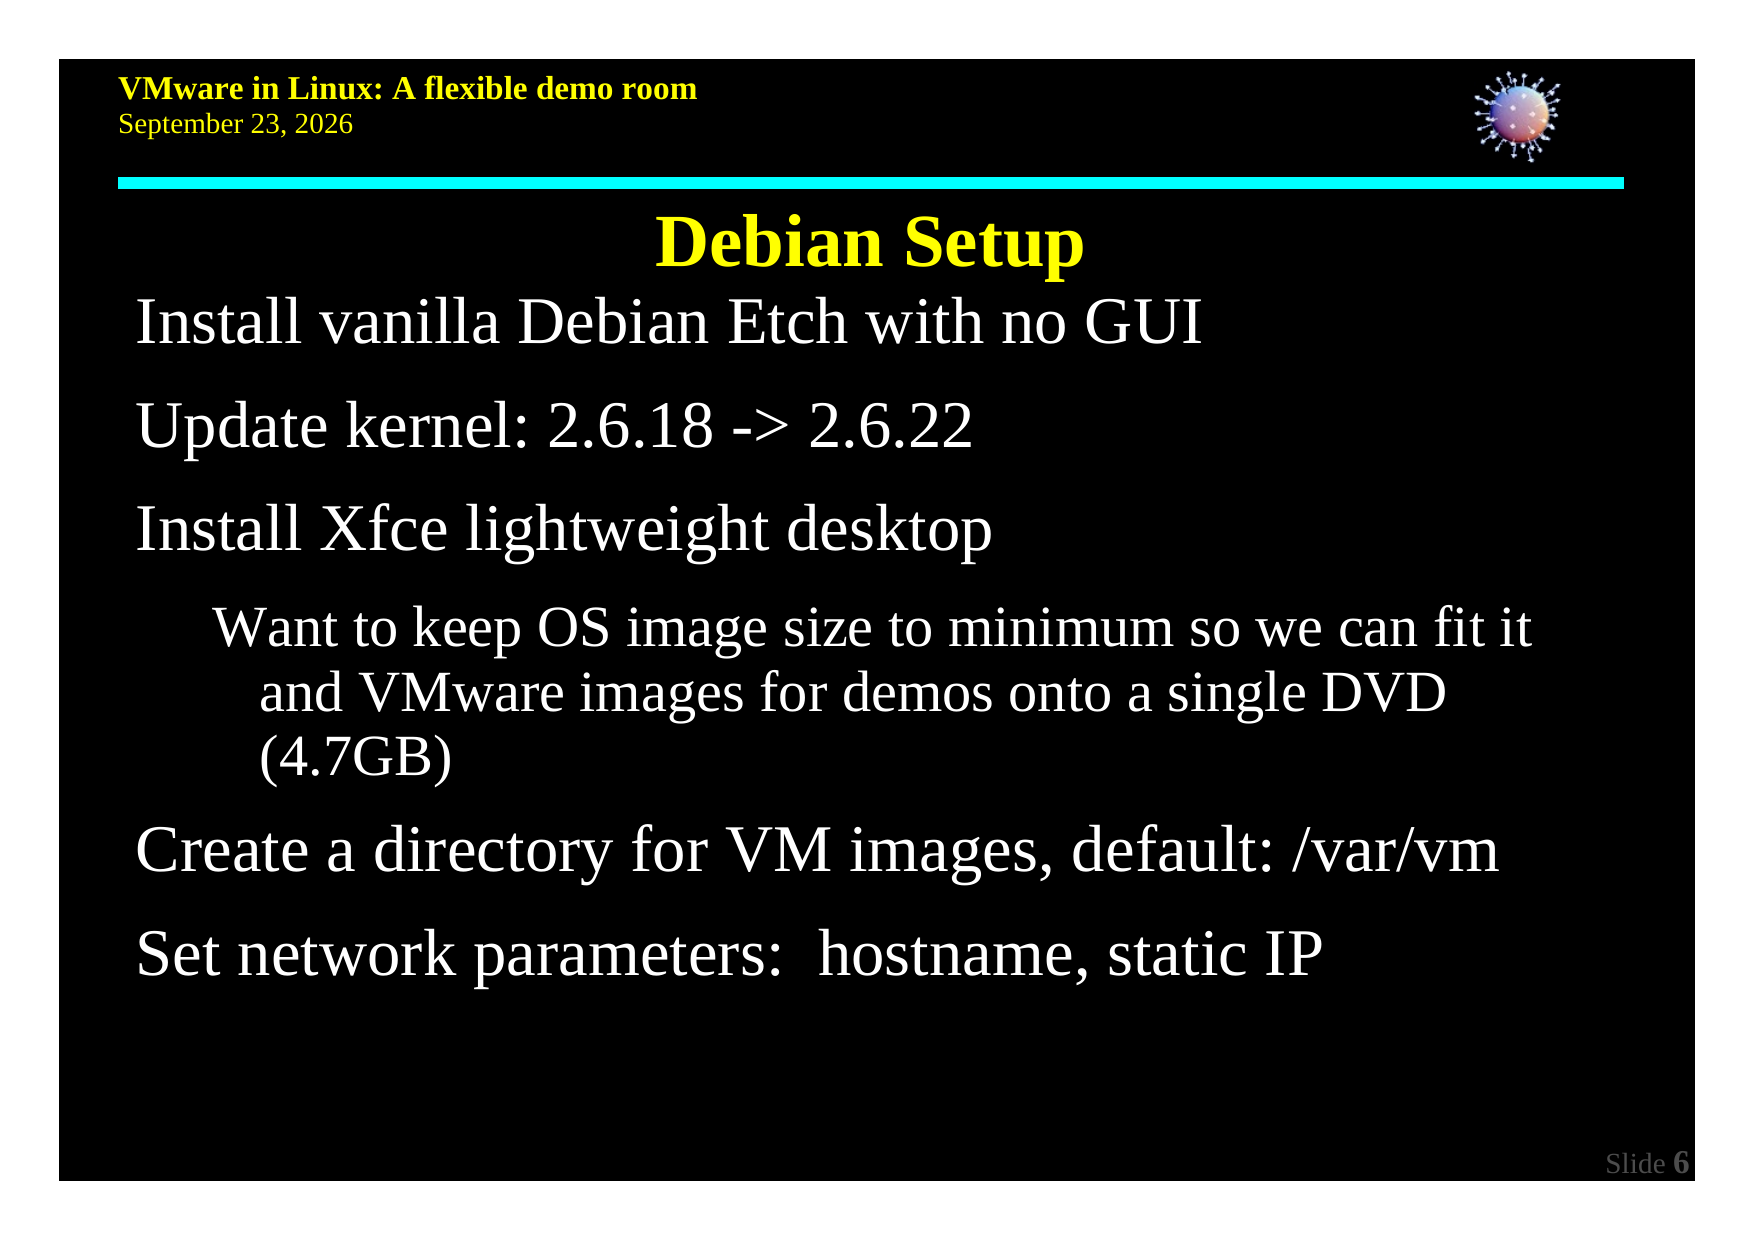

# Debian Setup
Install vanilla Debian Etch with no GUI
Update kernel: 2.6.18 -> 2.6.22
Install Xfce lightweight desktop
Want to keep OS image size to minimum so we can fit it and VMware images for demos onto a single DVD (4.7GB)
Create a directory for VM images, default: /var/vm
Set network parameters: hostname, static IP